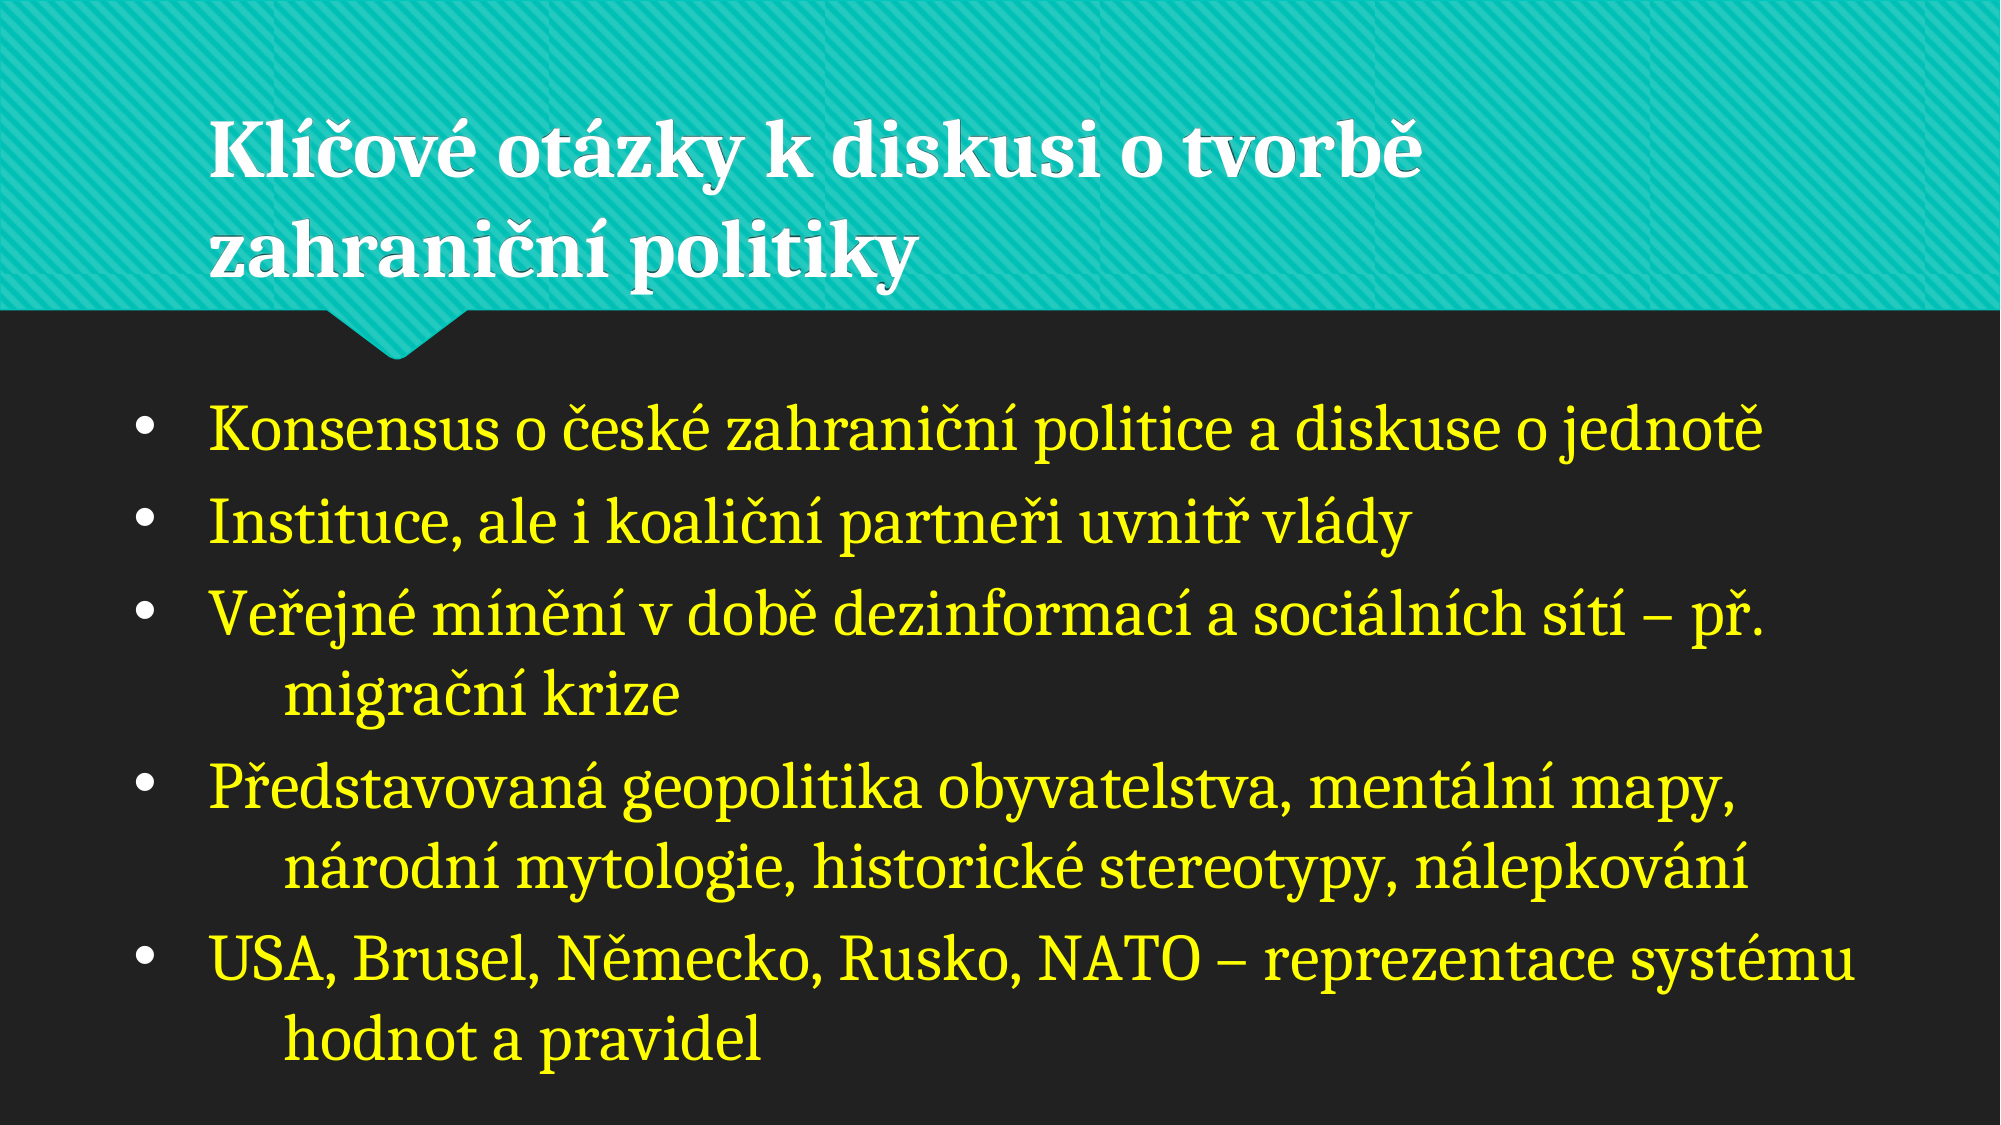

# Klíčové otázky k diskusi o tvorbě zahraniční politiky
Konsensus o české zahraniční politice a diskuse o jednotě
Instituce, ale i koaliční partneři uvnitř vlády
Veřejné mínění v době dezinformací a sociálních sítí – př. migrační krize
Představovaná geopolitika obyvatelstva, mentální mapy, národní mytologie, historické stereotypy, nálepkování
USA, Brusel, Německo, Rusko, NATO – reprezentace systému hodnot a pravidel